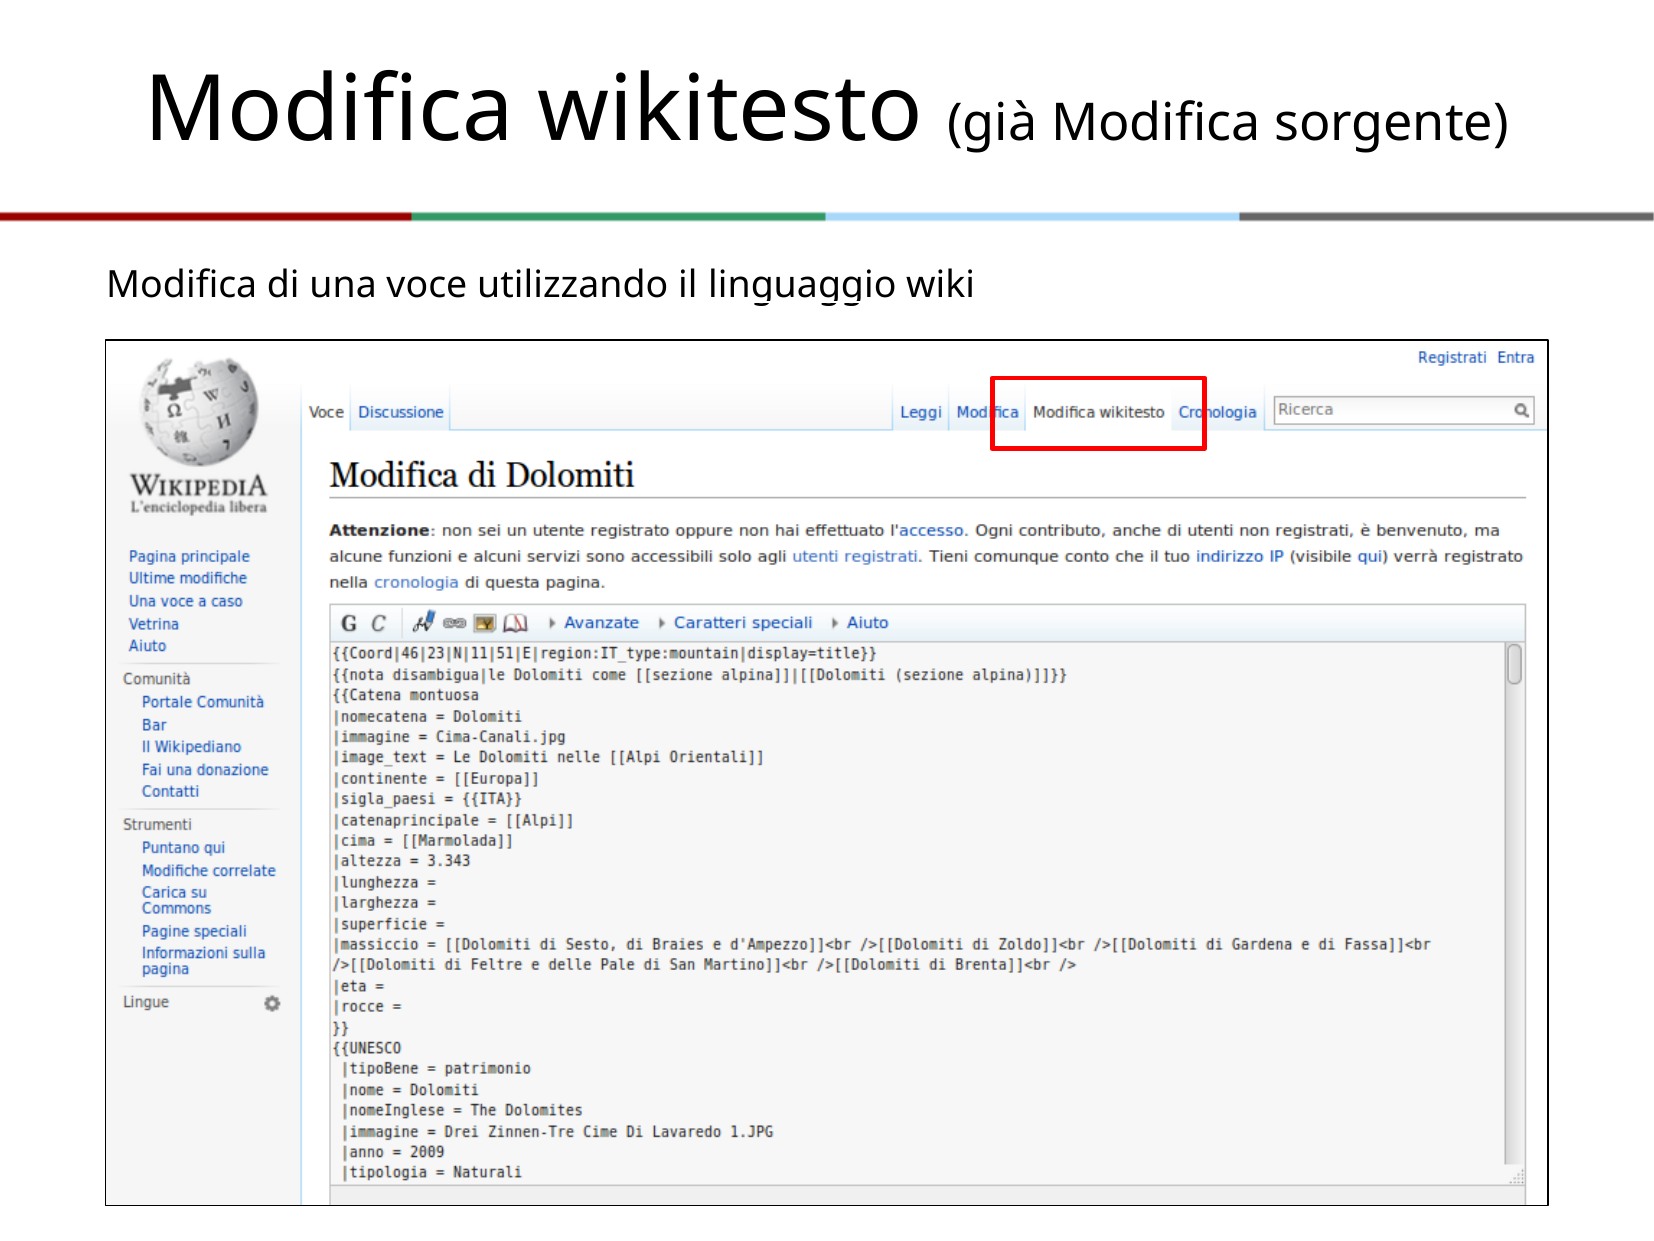

Modifica wikitesto (già Modifica sorgente)
Modifica di una voce utilizzando il linguaggio wiki